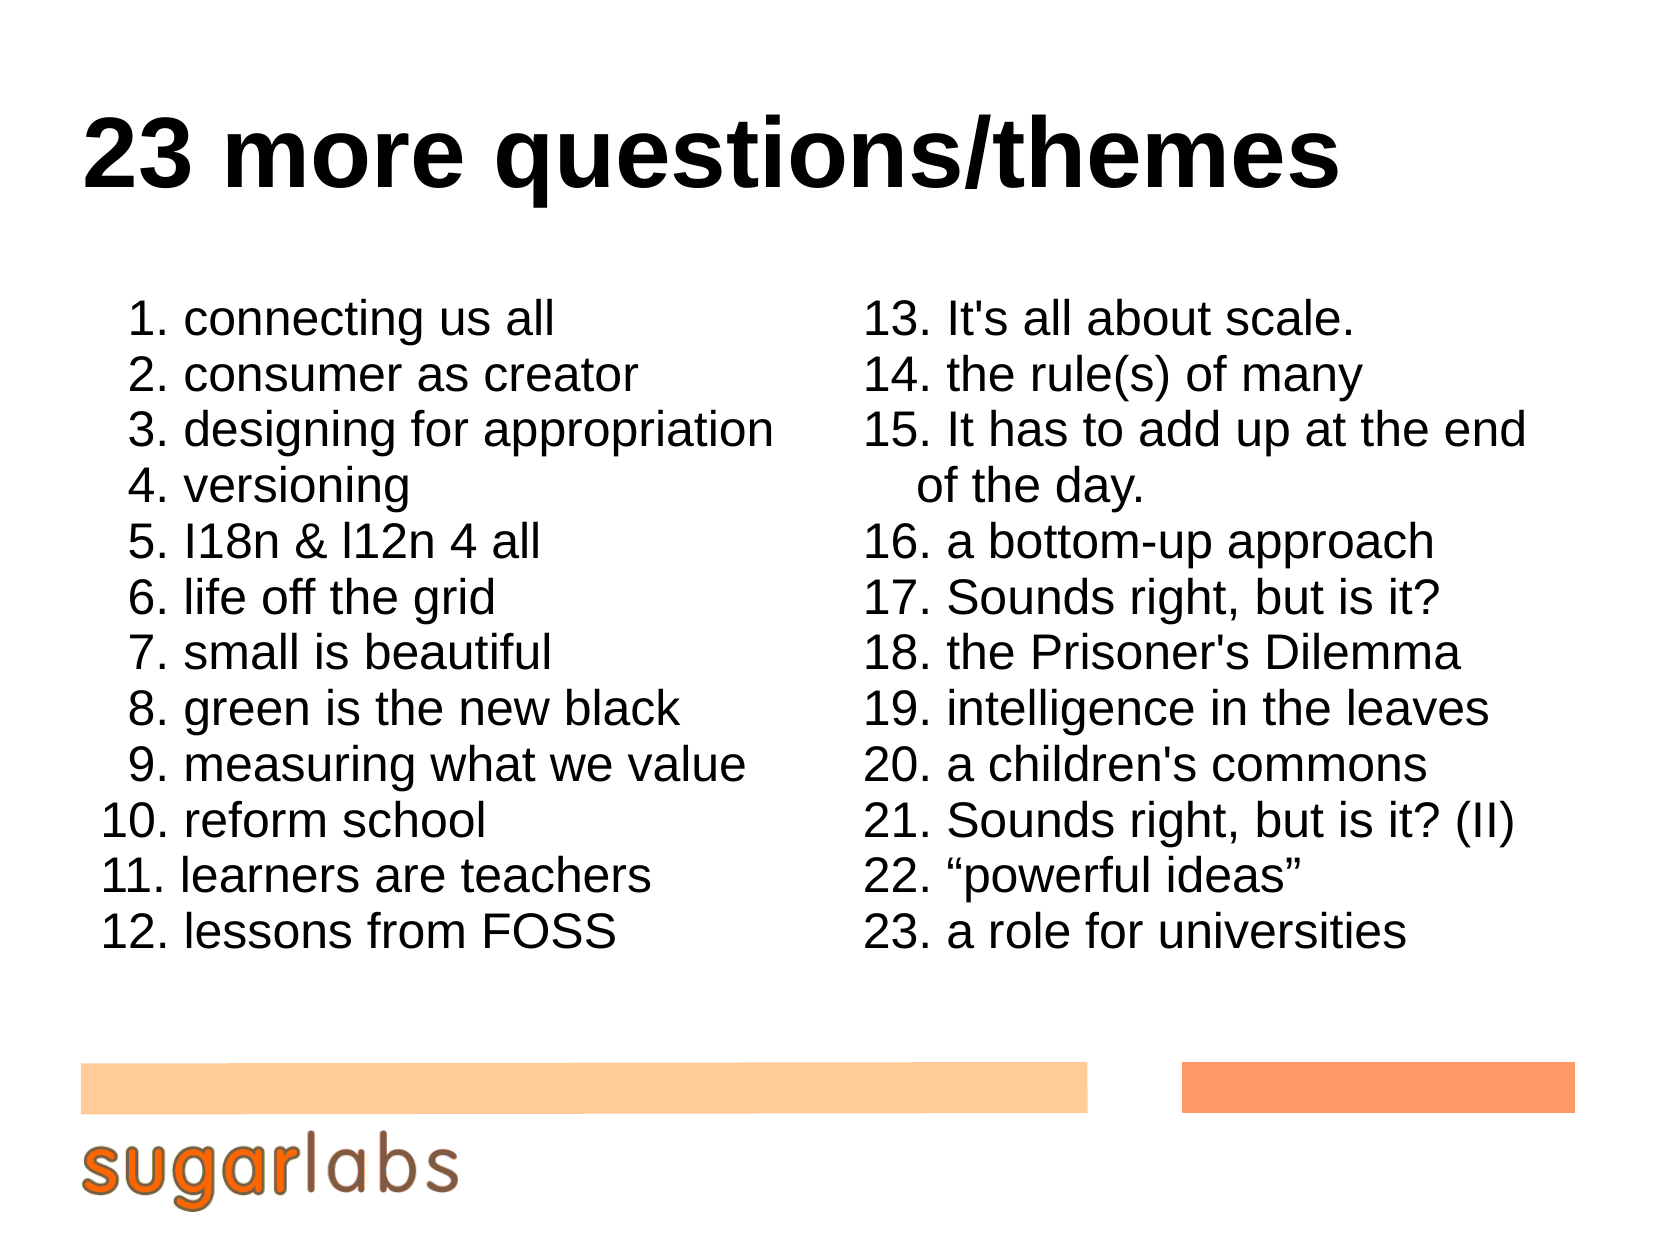

# 23 more questions/themes
1. connecting us all
2. consumer as creator
3. designing for appropriation
4. versioning
5. I18n & l12n 4 all
6. life off the grid
7. small is beautiful
8. green is the new black
9. measuring what we value
10. reform school
11. learners are teachers
12. lessons from FOSS
13. It's all about scale.
14. the rule(s) of many
15. It has to add up at the end of the day.
16. a bottom-up approach
17. Sounds right, but is it?
18. the Prisoner's Dilemma
19. intelligence in the leaves
20. a children's commons
21. Sounds right, but is it? (II)
22. “powerful ideas”
23. a role for universities